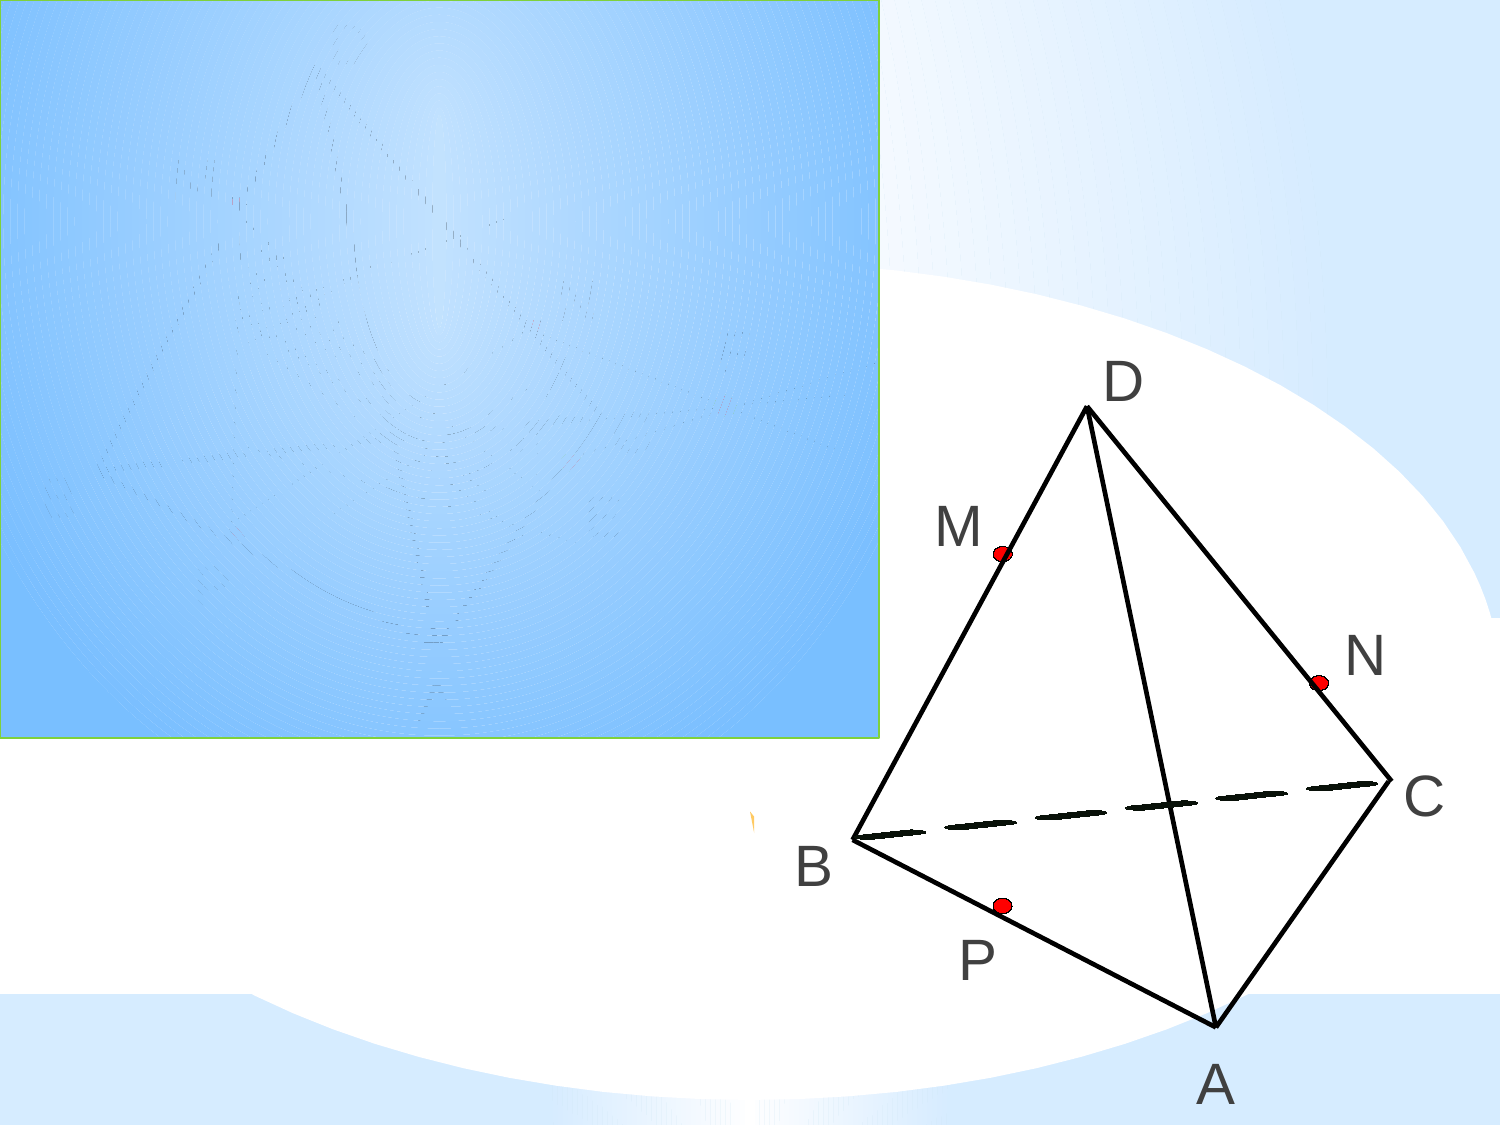

D
M
N
C
B
P
A
F
D
M
N
C
B
P
A
E